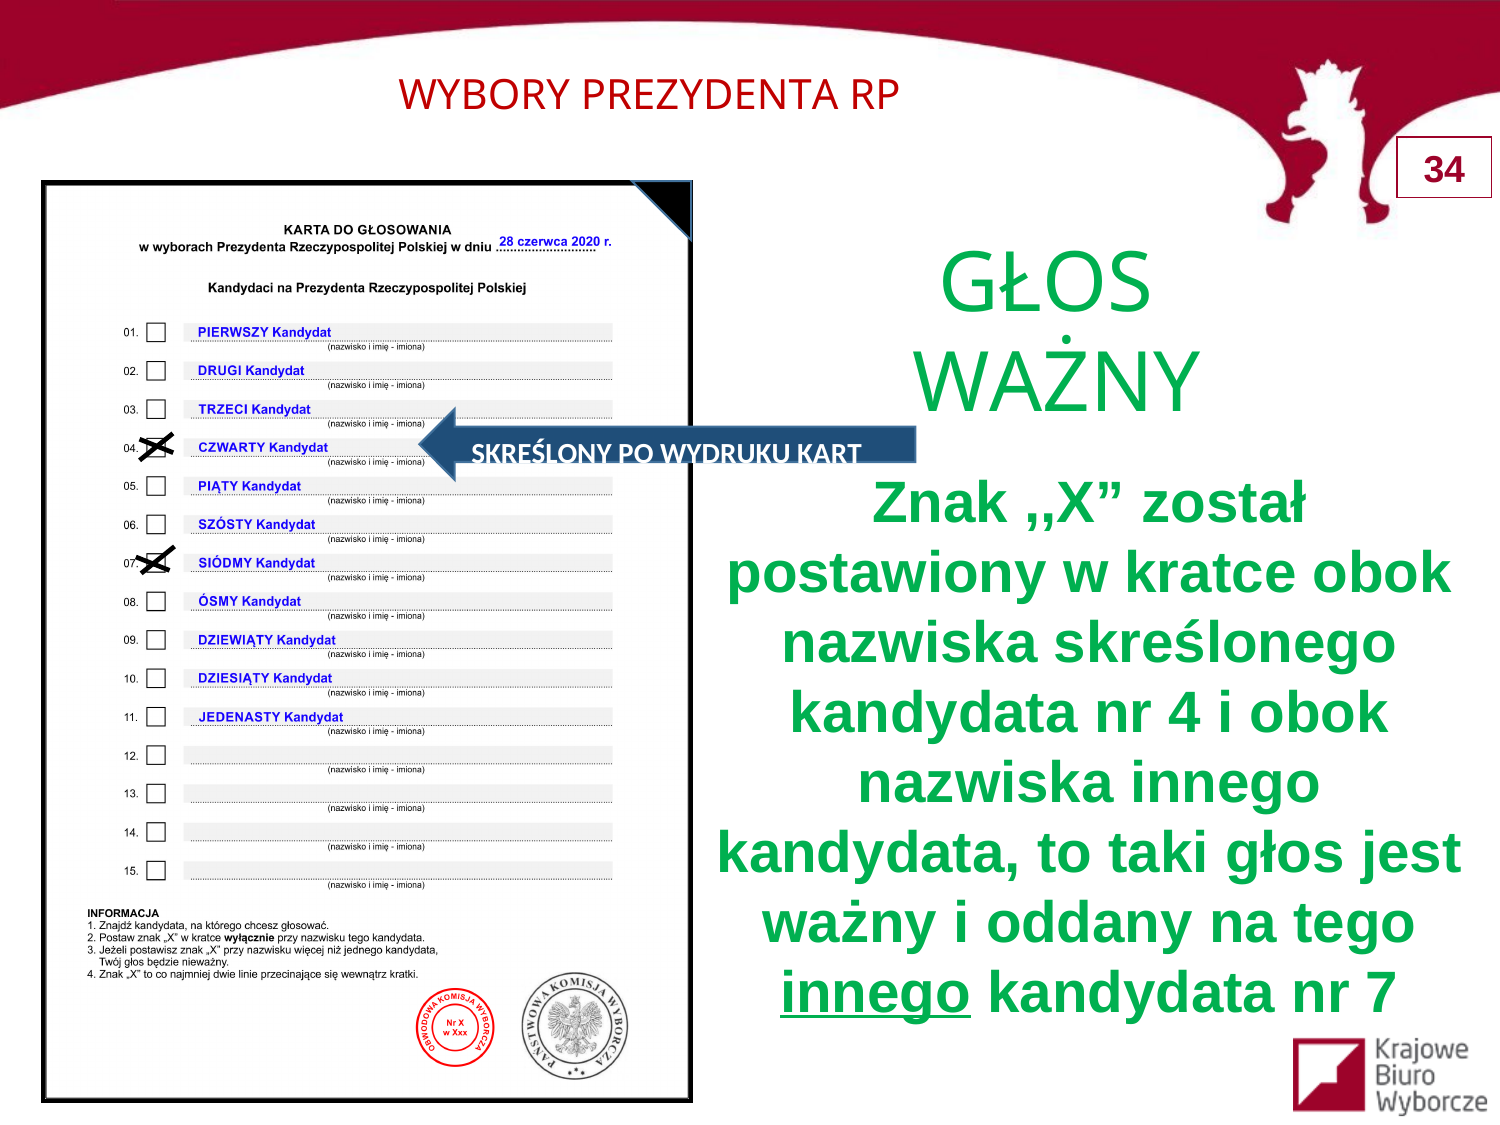

WYBORY PREZYDENTA RP
GŁOS
WAŻNY
 SKREŚLONY PO WYDRUKU KART
Znak ,,X” został postawiony w kratce obok nazwiska skreślonego kandydata nr 4 i obok nazwiska innego kandydata, to taki głos jest ważny i oddany na tego innego kandydata nr 7